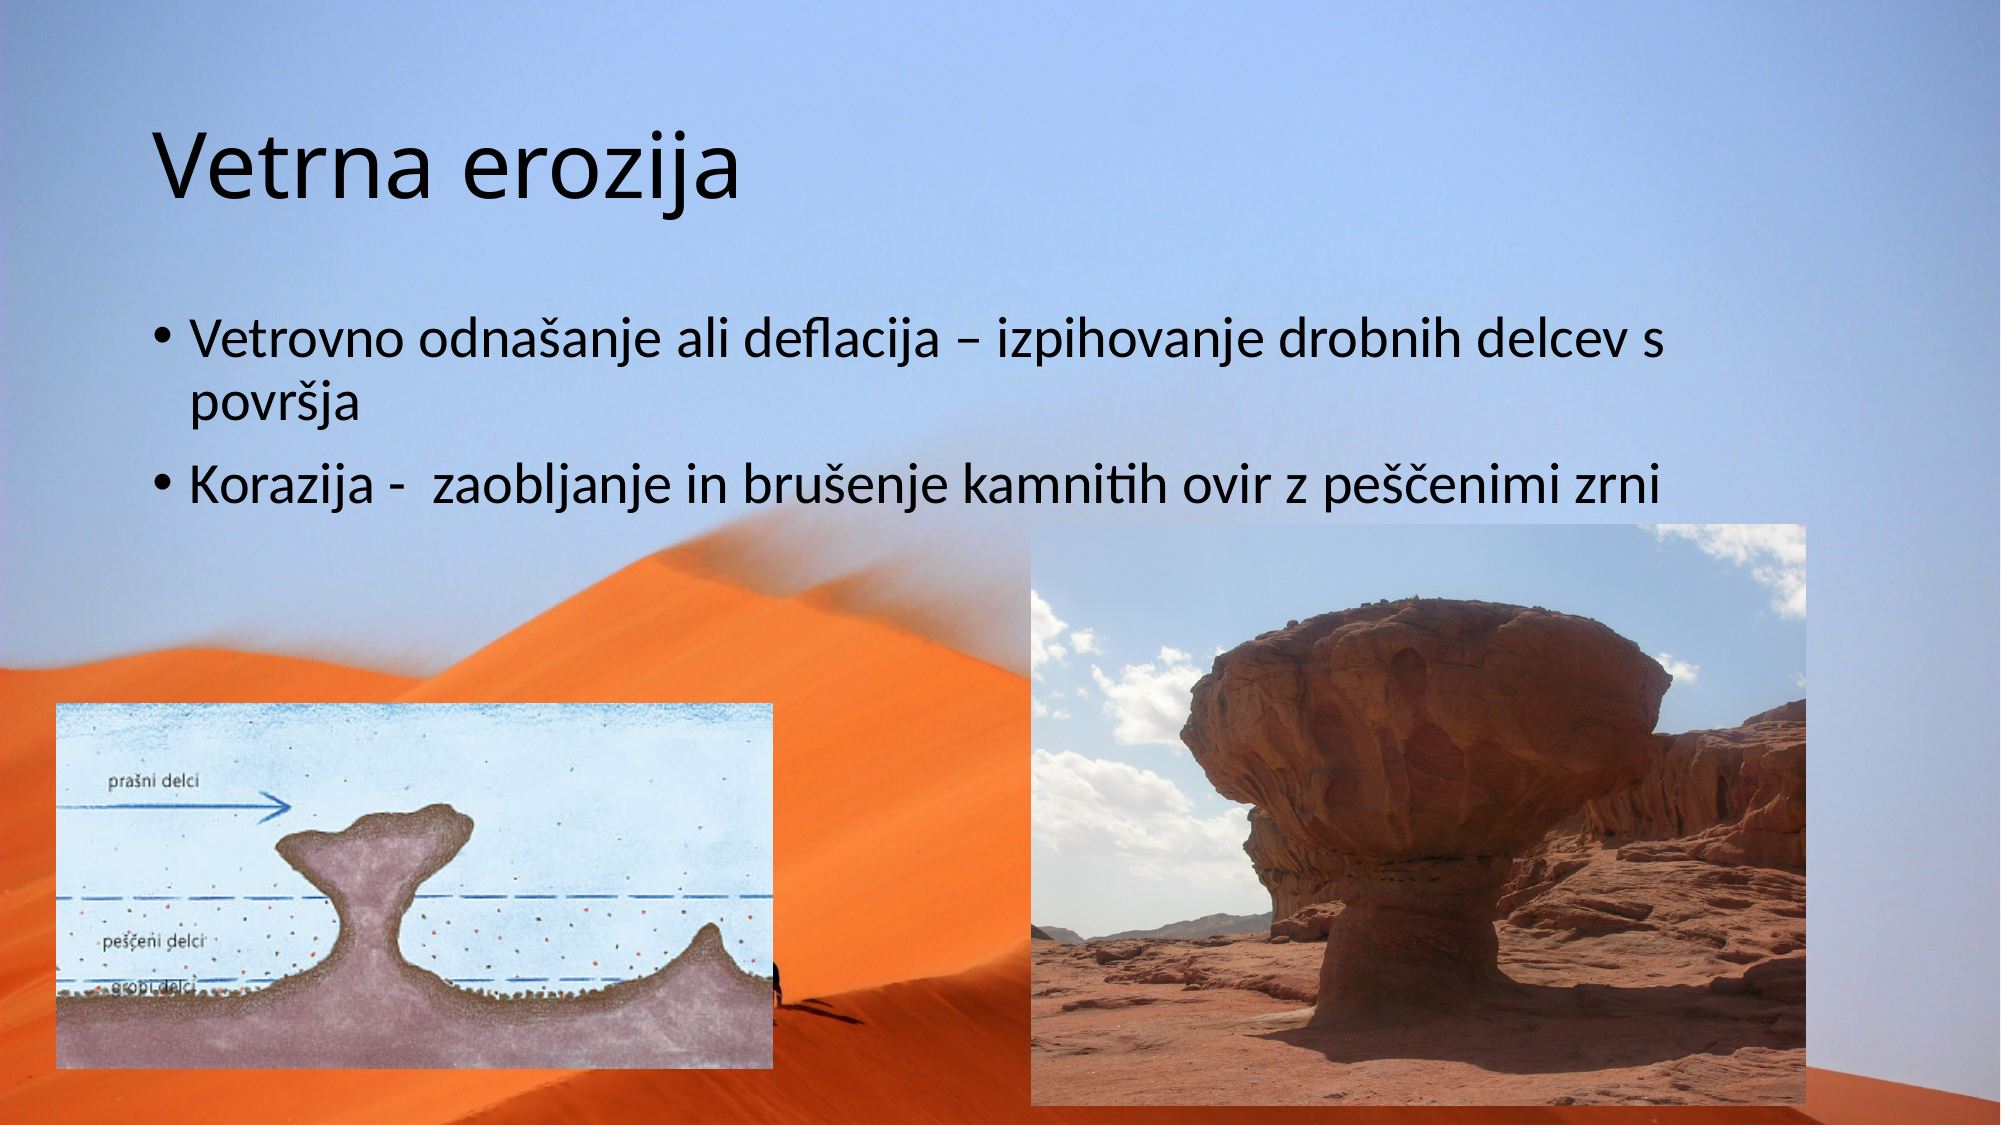

# Vetrna erozija
Vetrovno odnašanje ali deflacija – izpihovanje drobnih delcev s površja
Korazija - zaobljanje in brušenje kamnitih ovir z peščenimi zrni